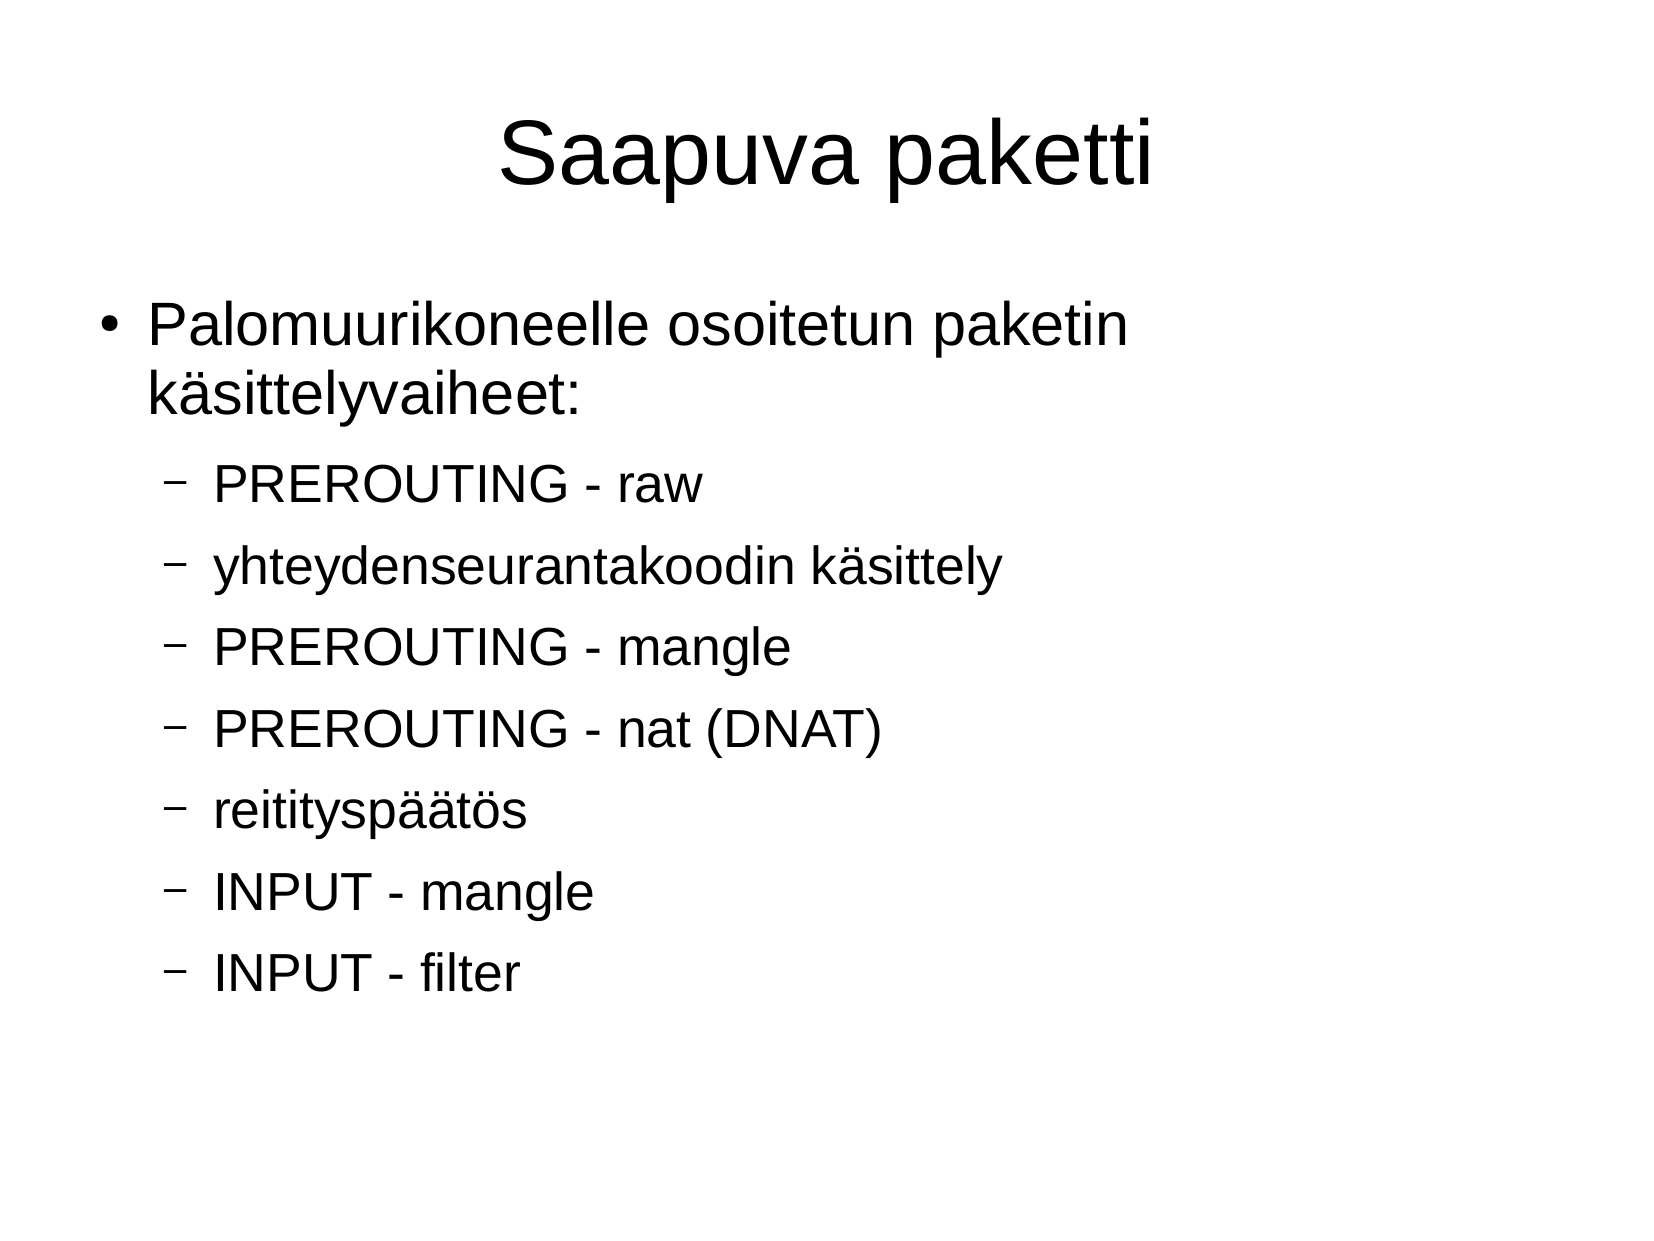

# Saapuva paketti
Palomuurikoneelle osoitetun paketin käsittelyvaiheet:
PREROUTING - raw
yhteydenseurantakoodin käsittely
PREROUTING - mangle
PREROUTING - nat (DNAT)
reitityspäätös
INPUT - mangle
INPUT - filter